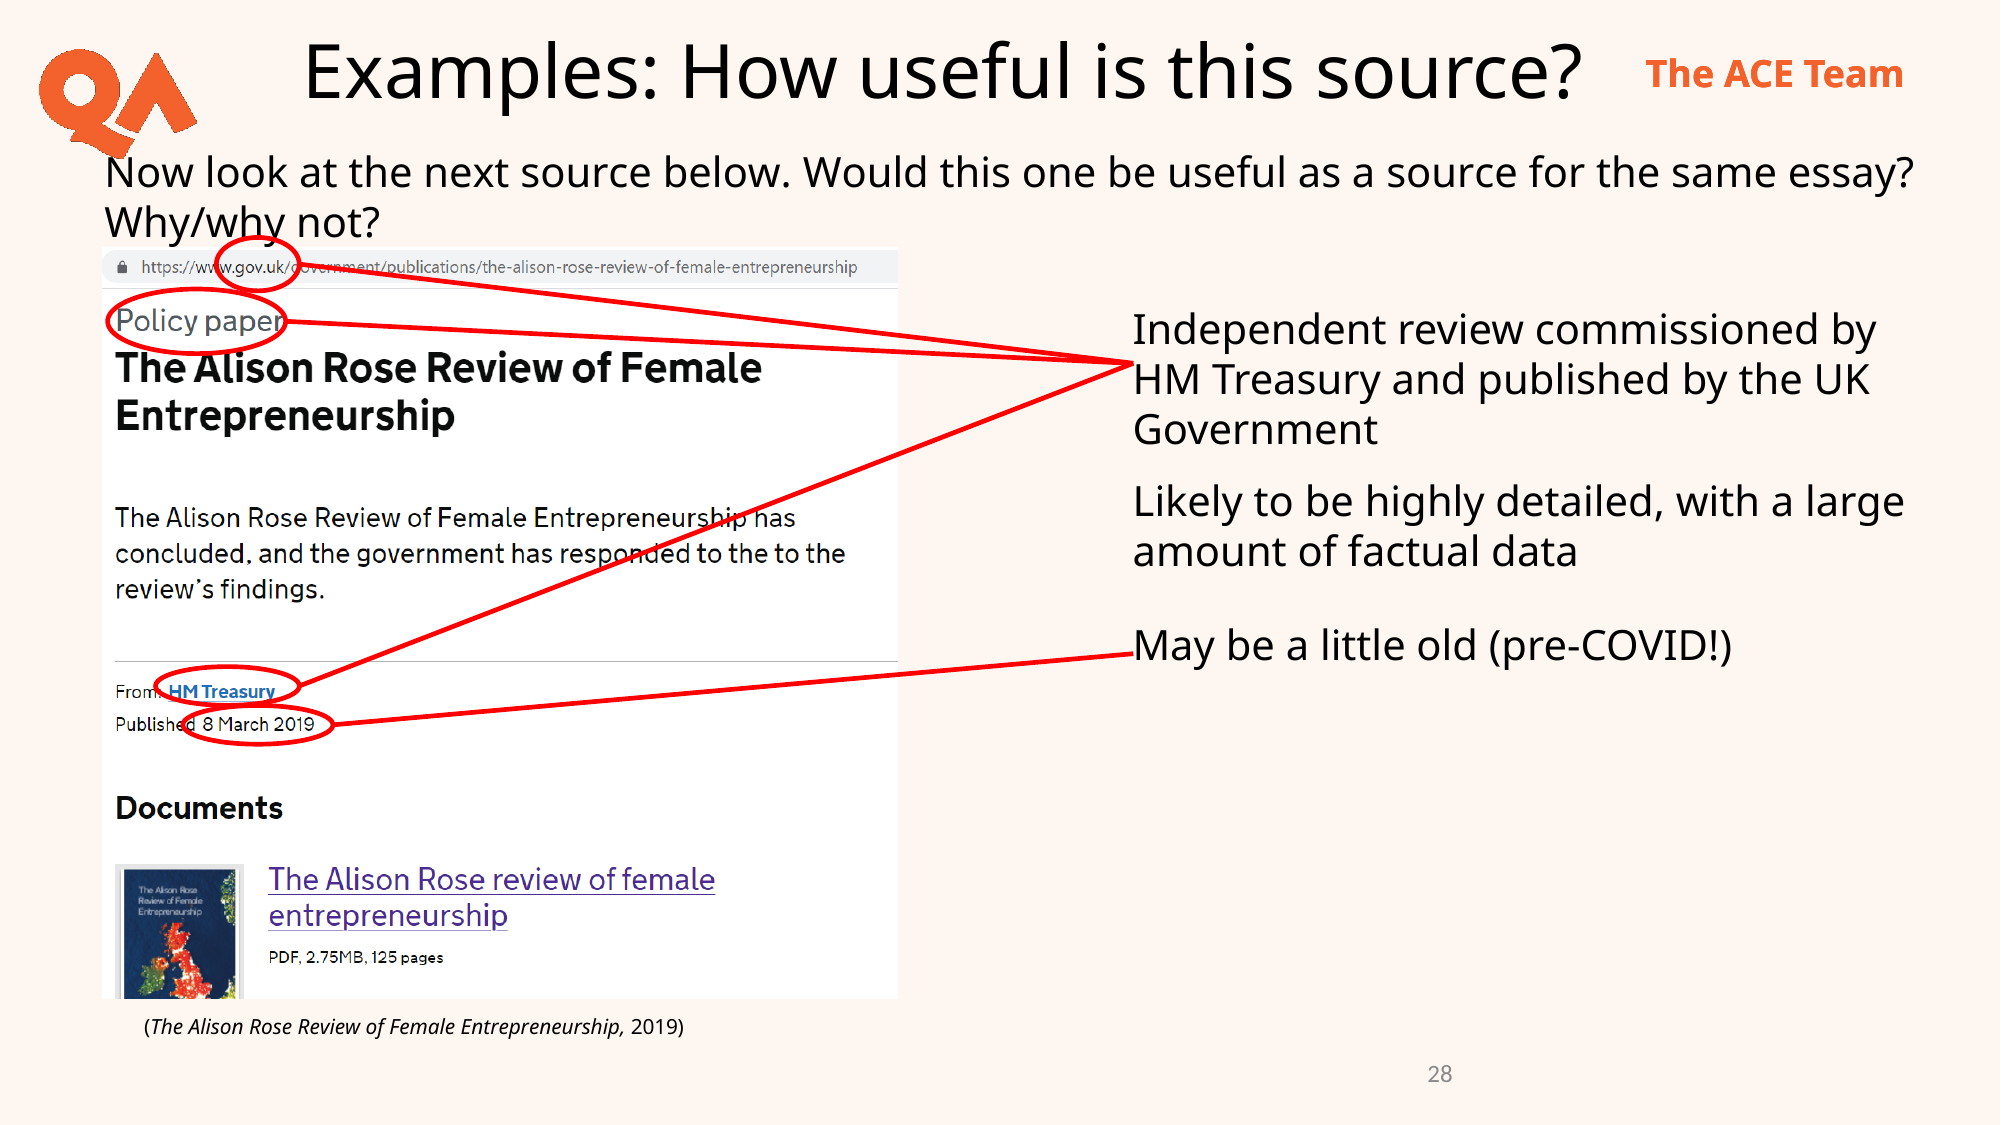

Examples: How useful is this source?
The ACE Team
Now look at the next source below. Would this one be useful as a source for the same essay? Why/why not?
Independent review commissioned by HM Treasury and published by the UK Government
Likely to be highly detailed, with a large amount of factual data
May be a little old (pre-COVID!)
(The Alison Rose Review of Female Entrepreneurship, 2019)